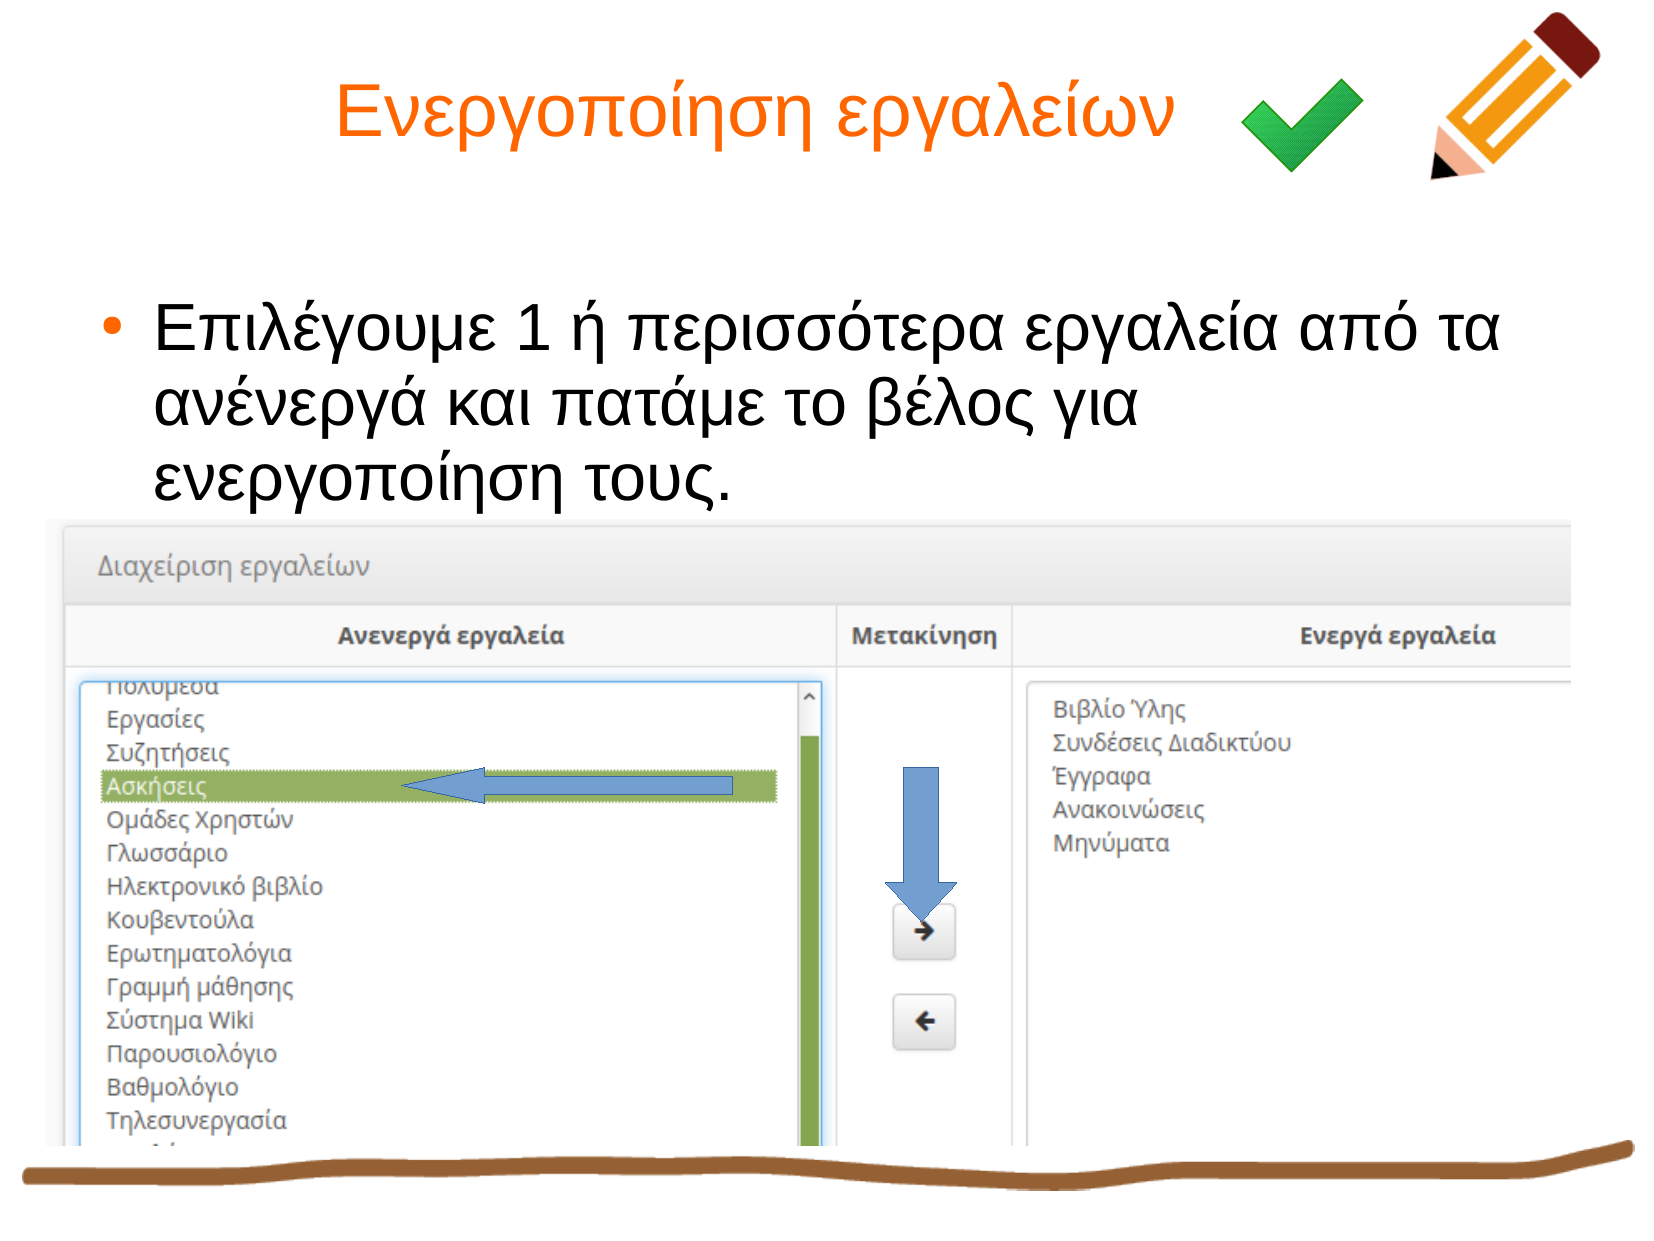

# Ενεργοποίηση εργαλείων
Επιλέγουμε 1 ή περισσότερα εργαλεία από τα ανένεργά και πατάμε το βέλος για ενεργοποίηση τους.